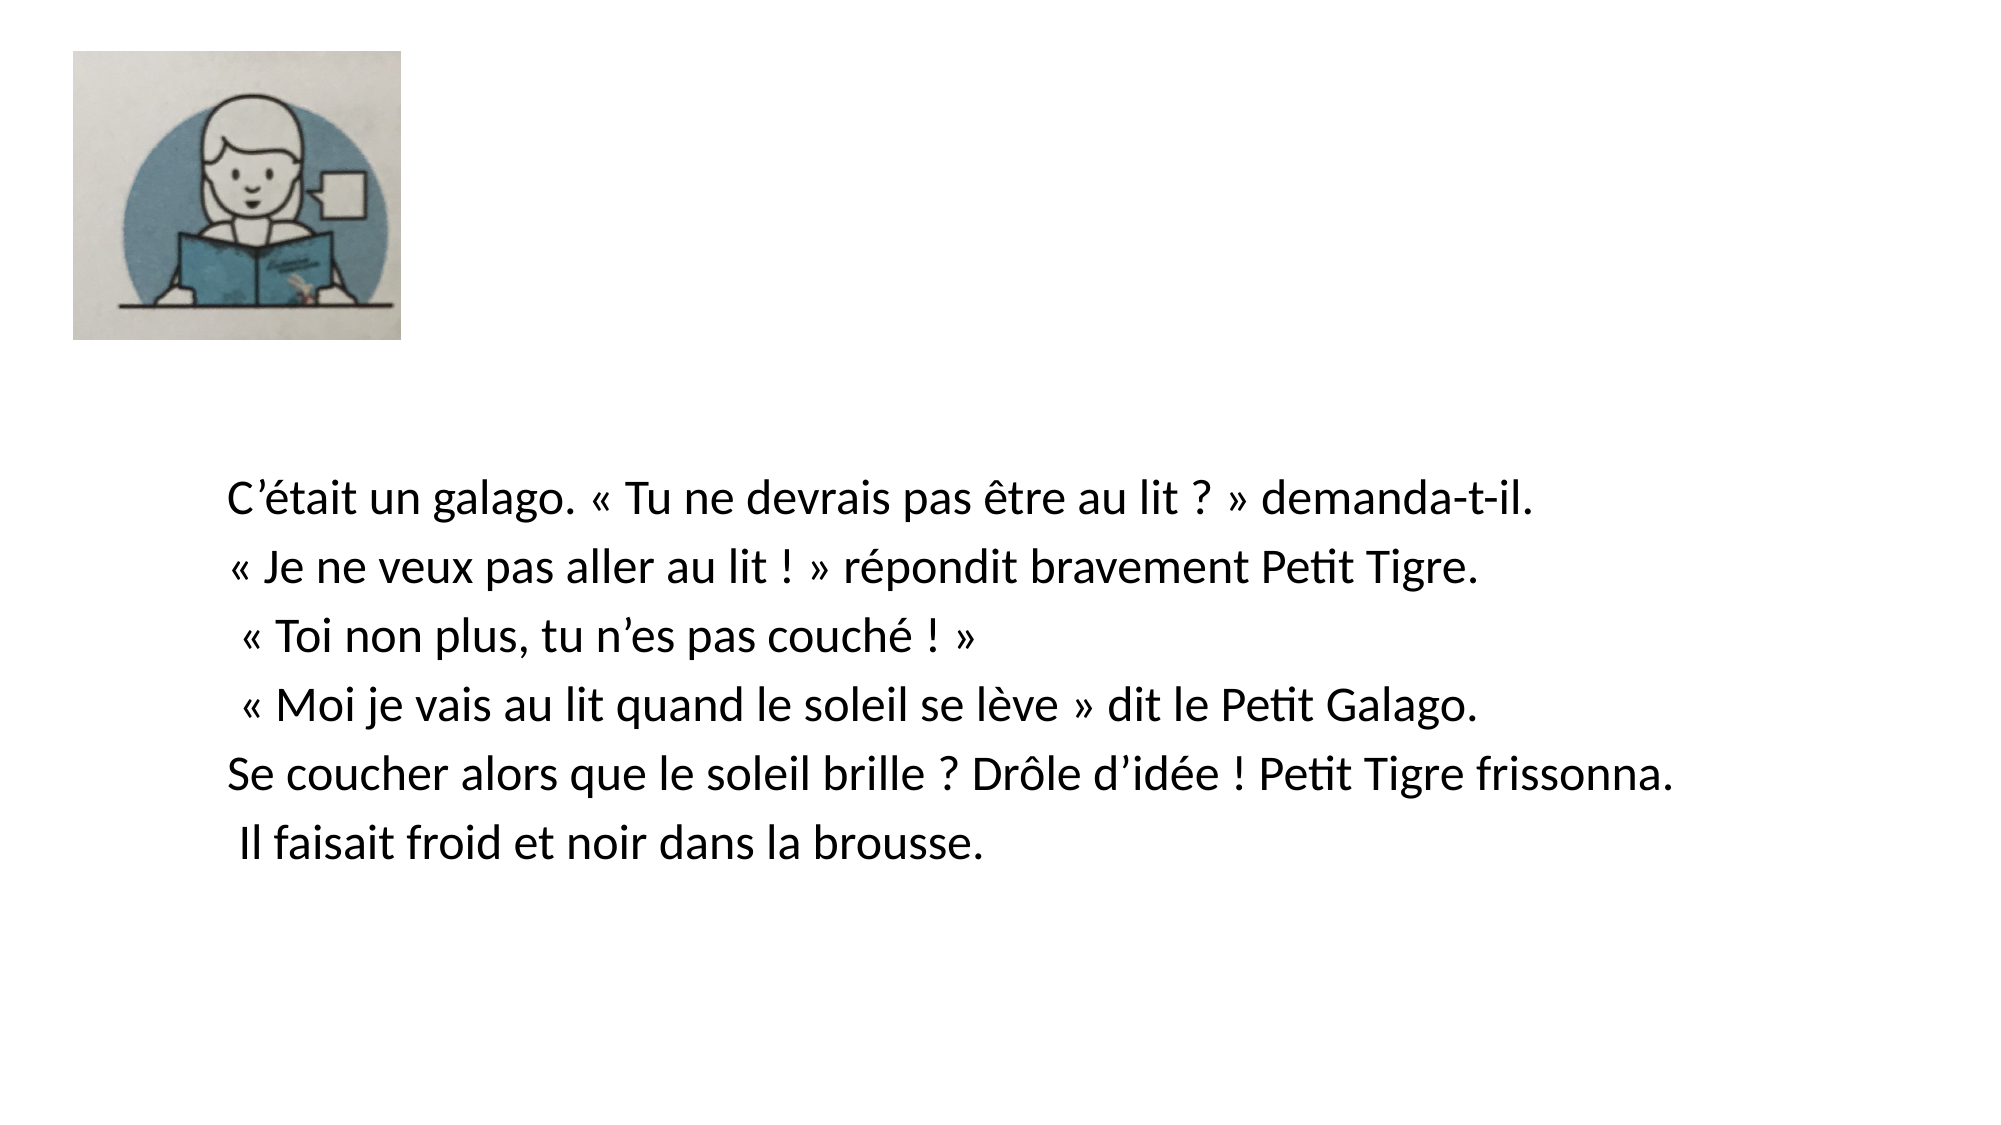

C’était un galago. « Tu ne devrais pas être au lit ? » demanda-t-il.
« Je ne veux pas aller au lit ! » répondit bravement Petit Tigre.
 « Toi non plus, tu n’es pas couché ! »
 « Moi je vais au lit quand le soleil se lève » dit le Petit Galago.
Se coucher alors que le soleil brille ? Drôle d’idée ! Petit Tigre frissonna.
 Il faisait froid et noir dans la brousse.